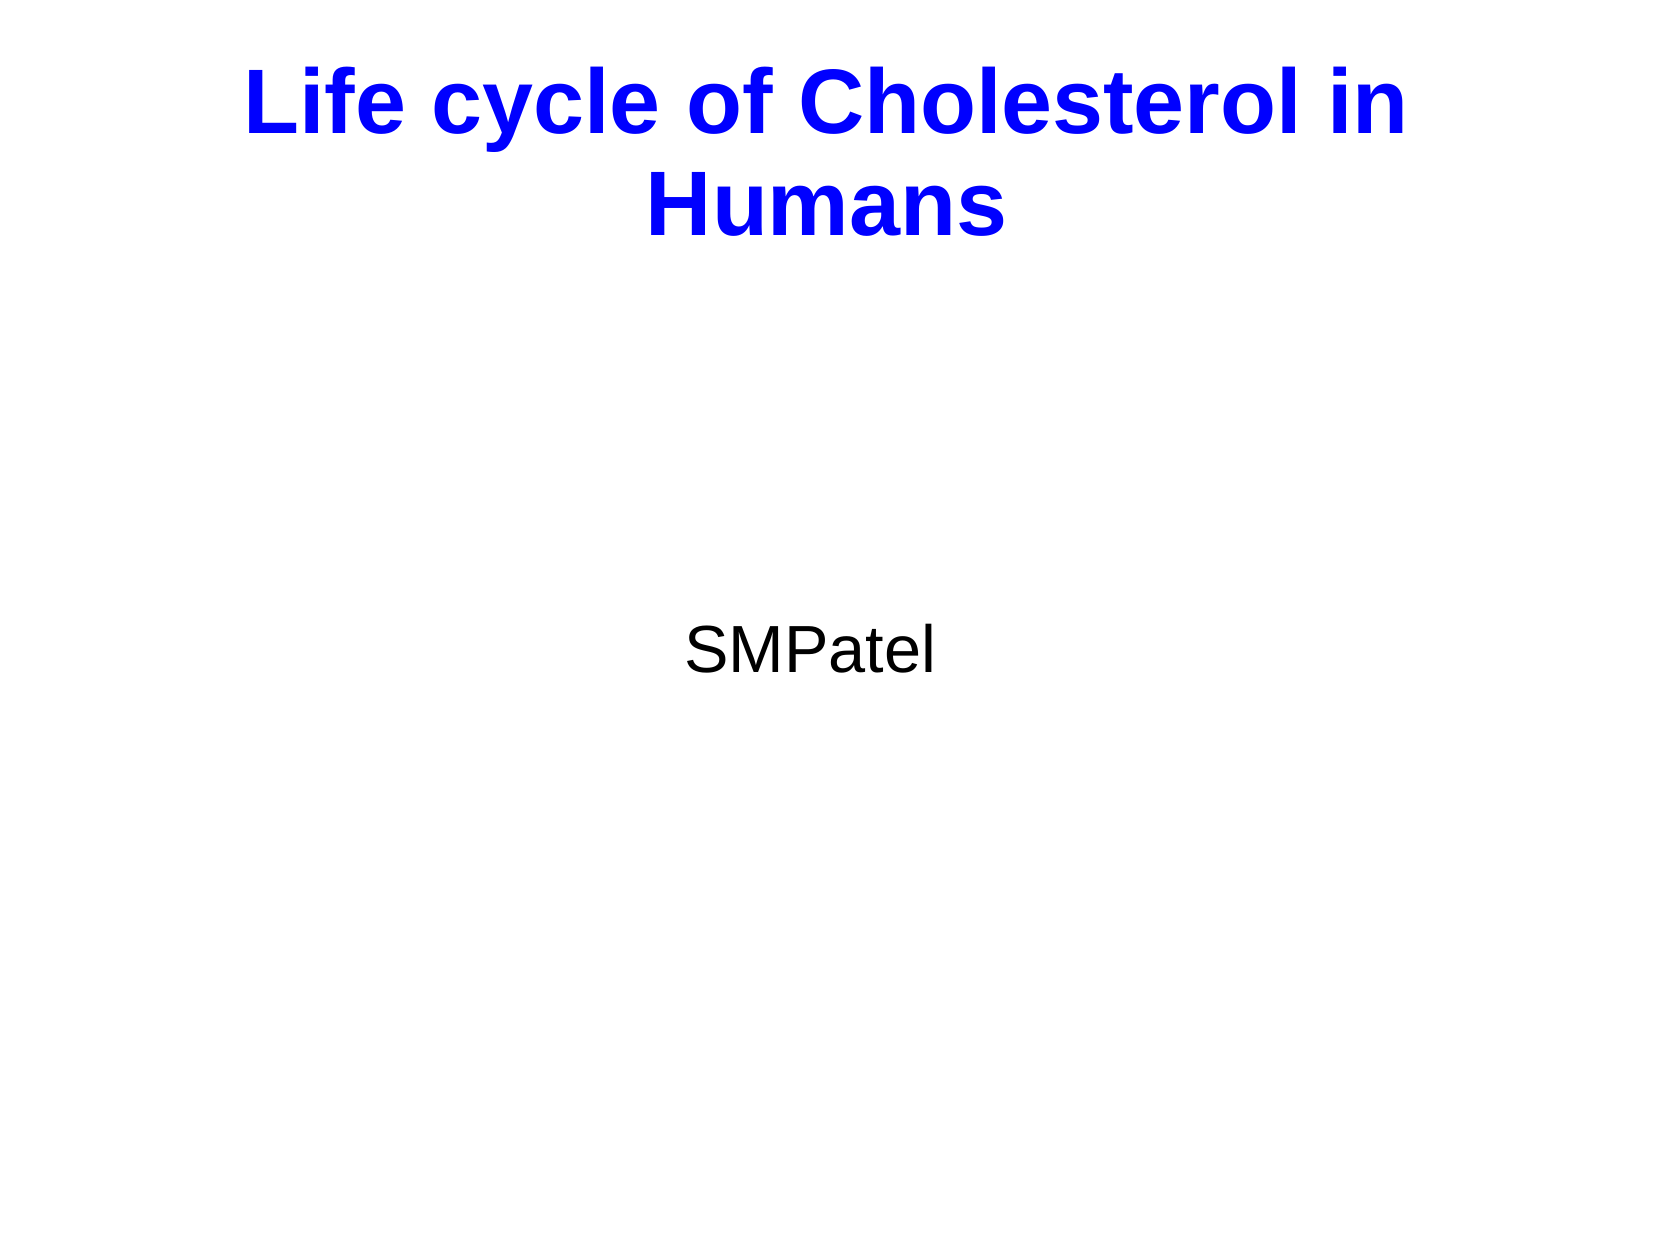

# Life cycle of Cholesterol in Humans
SMPatel